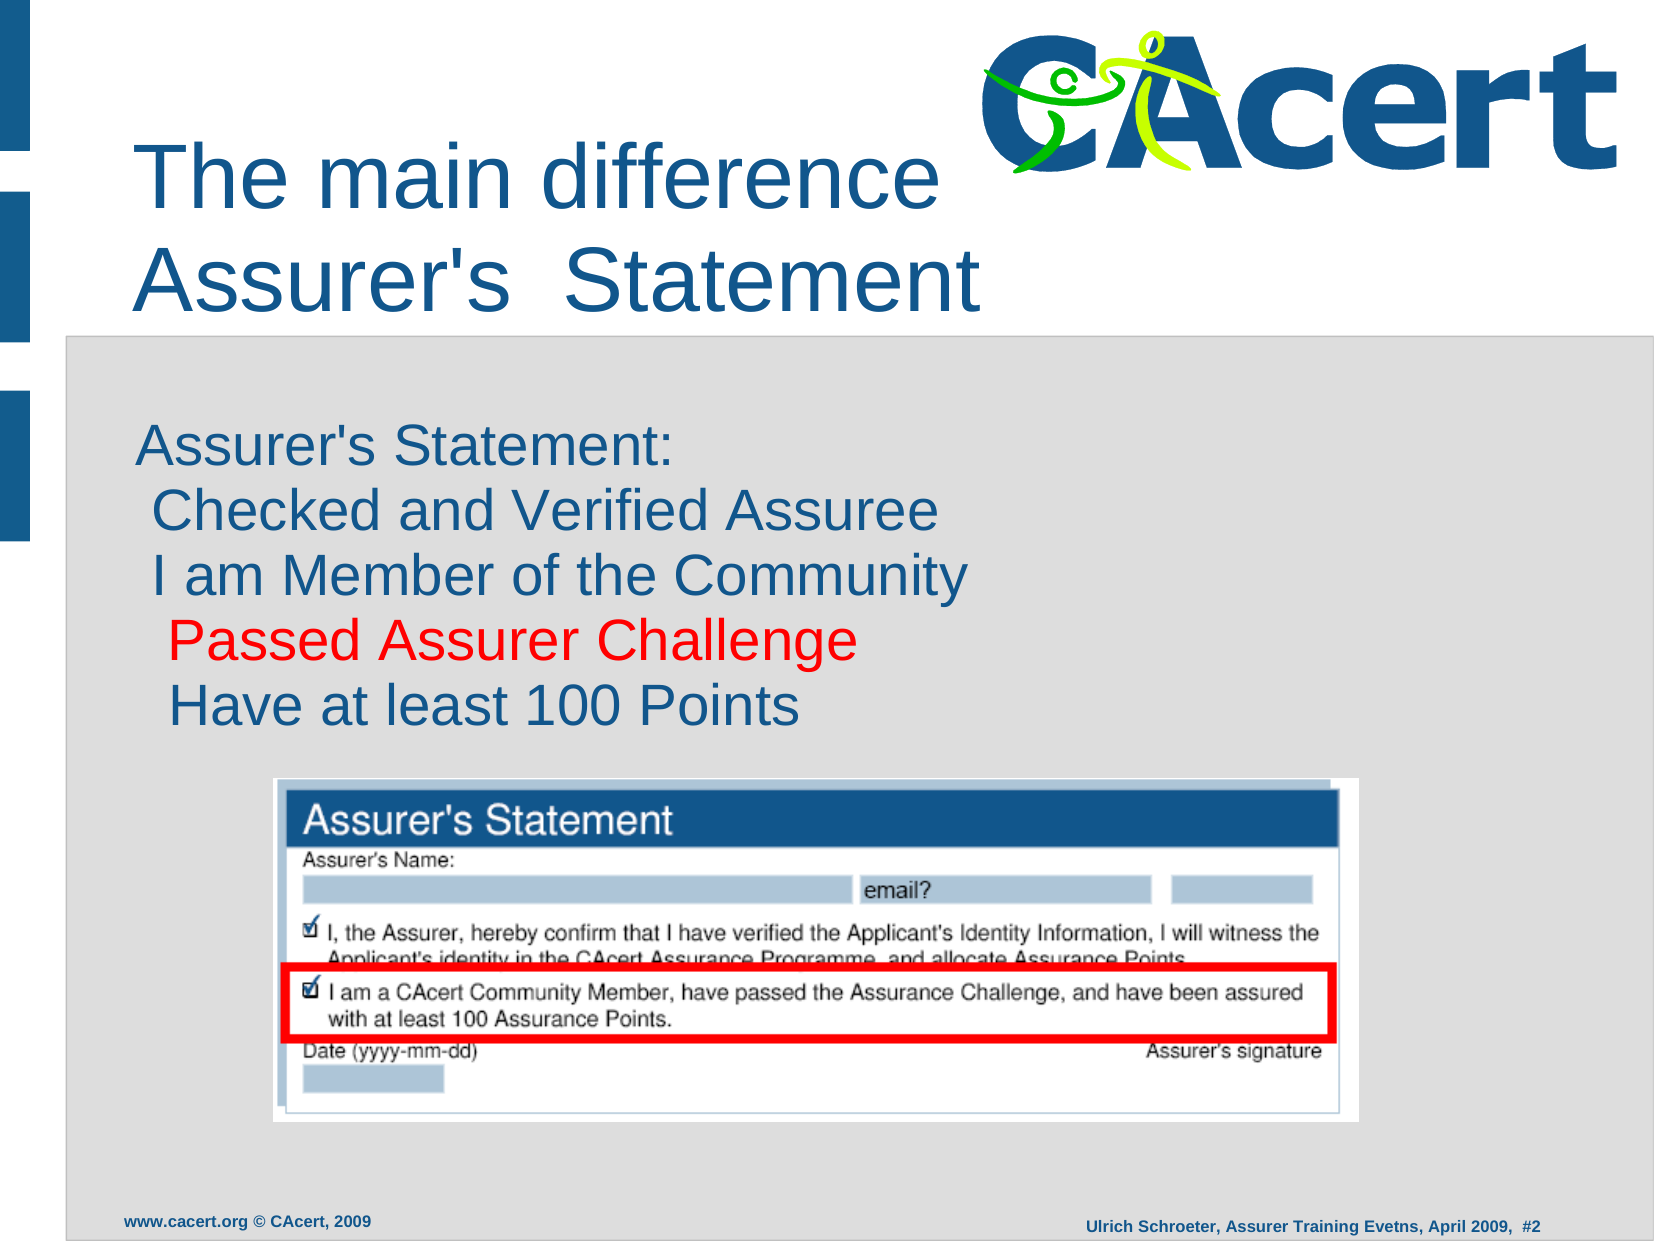

The main difference
Assurer's Statement
Assurer's Statement:
 Checked and Verified Assuree
 I am Member of the Community
 Passed Assurer Challenge
 Have at least 100 Points